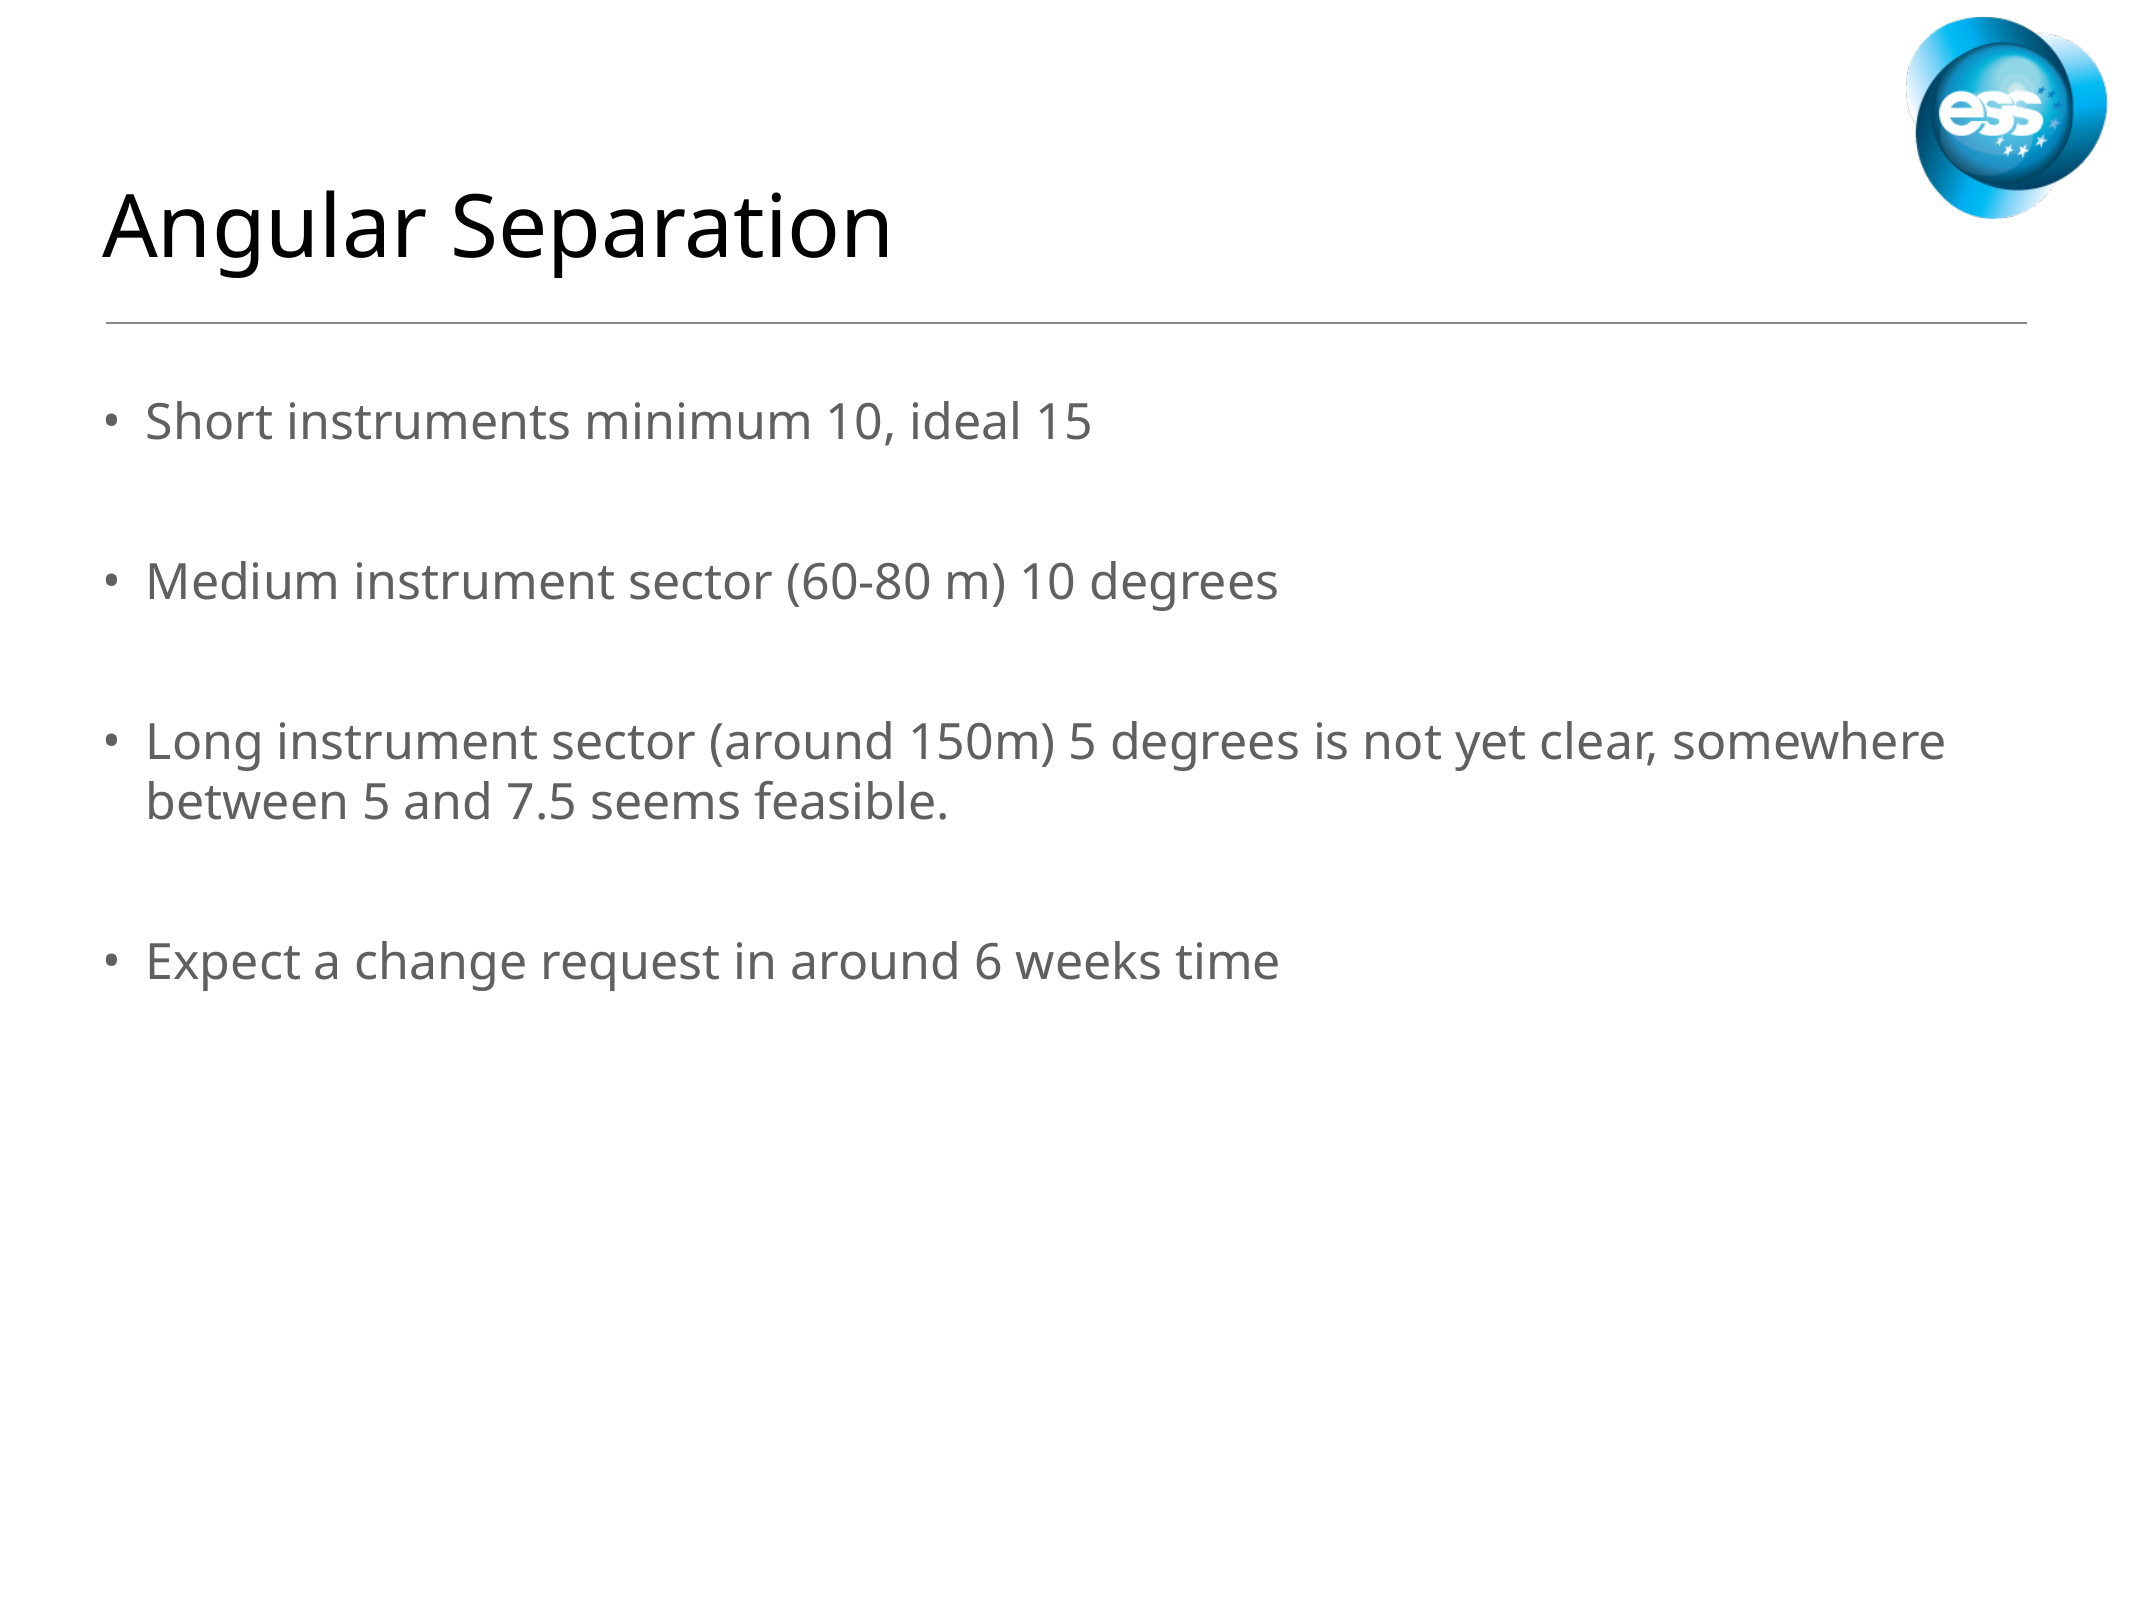

# Angular Separation
Short instruments minimum 10, ideal 15
Medium instrument sector (60-80 m) 10 degrees
Long instrument sector (around 150m) 5 degrees is not yet clear, somewhere between 5 and 7.5 seems feasible.
Expect a change request in around 6 weeks time